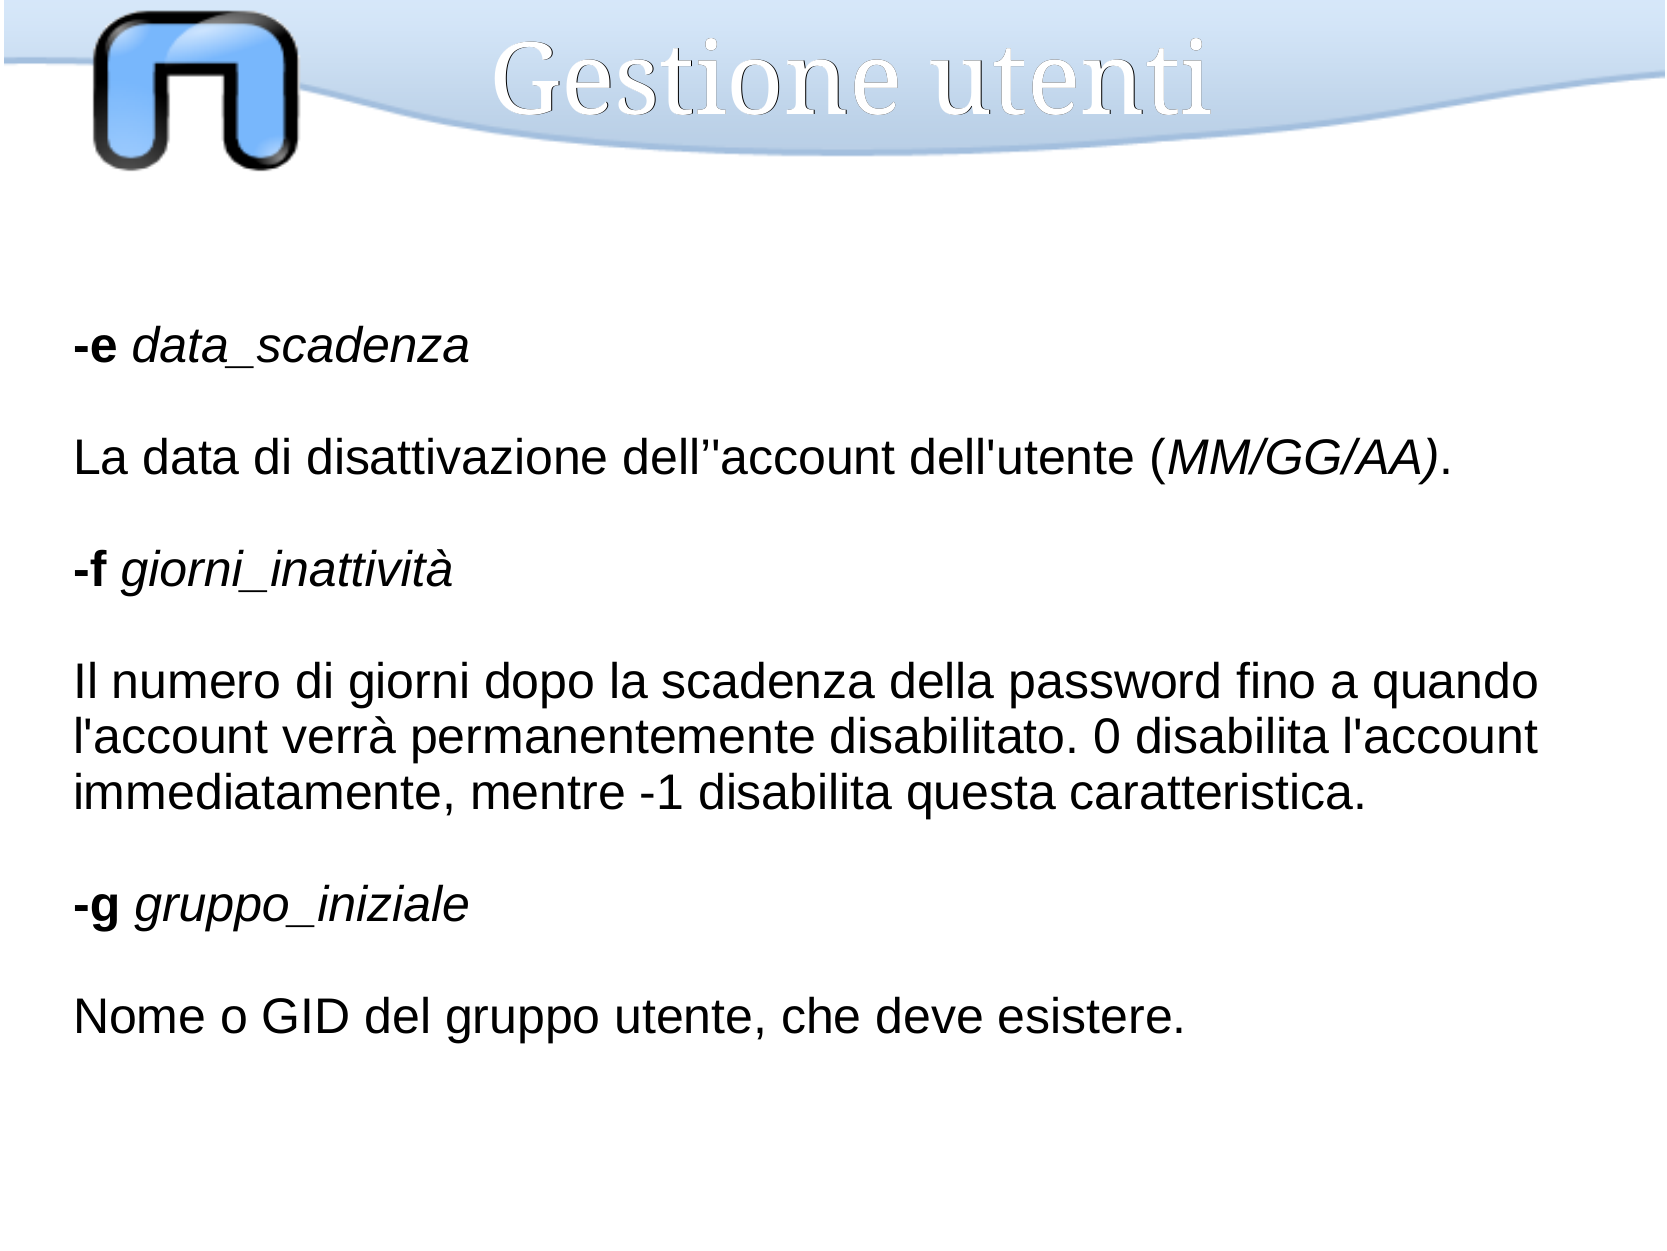

Gestione utenti
# -e data_scadenza
La data di disattivazione dell’'account dell'utente (MM/GG/AA).
-f giorni_inattività
Il numero di giorni dopo la scadenza della password fino a quando l'account verrà permanentemente disabilitato. 0 disabilita l'account immediatamente, mentre -1 disabilita questa caratteristica.
-g gruppo_iniziale
Nome o GID del gruppo utente, che deve esistere.